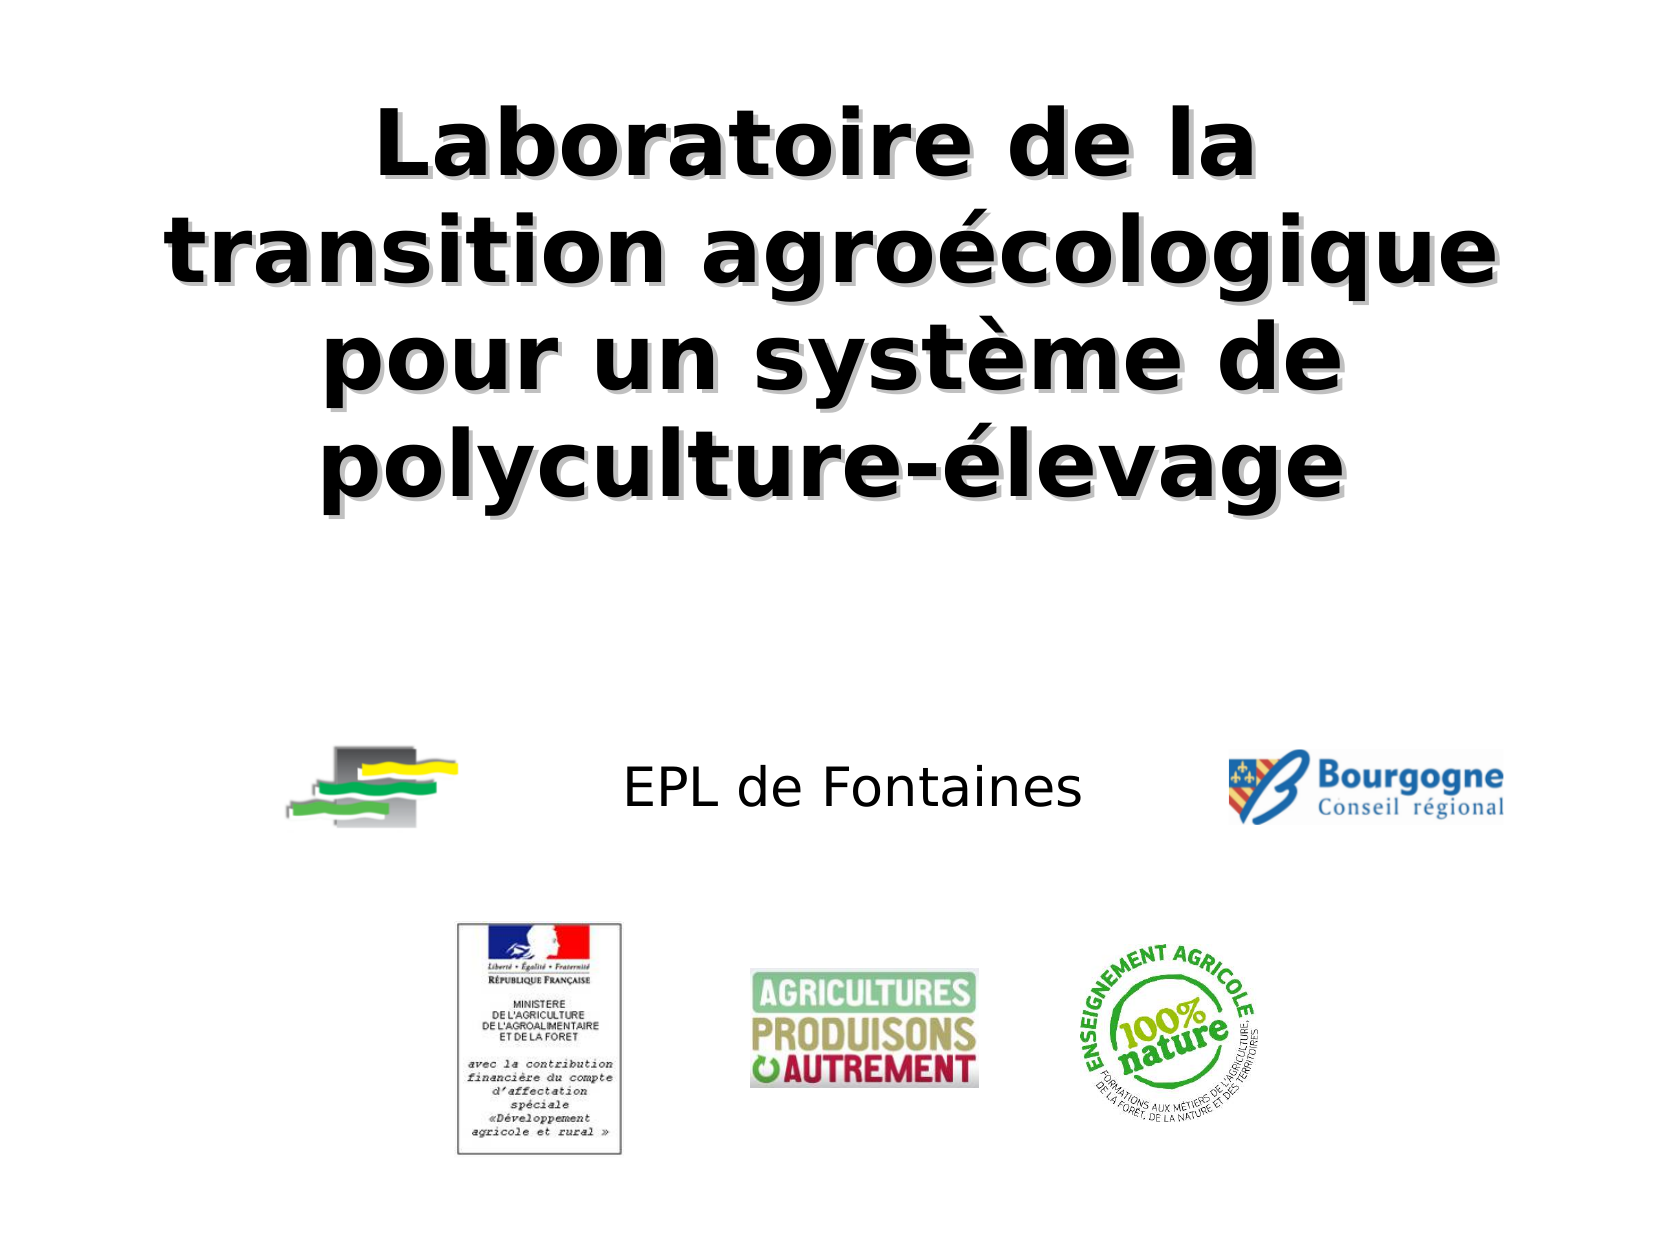

# Laboratoire de la transition agroécologique pour un système de polyculture-élevage
EPL de Fontaines